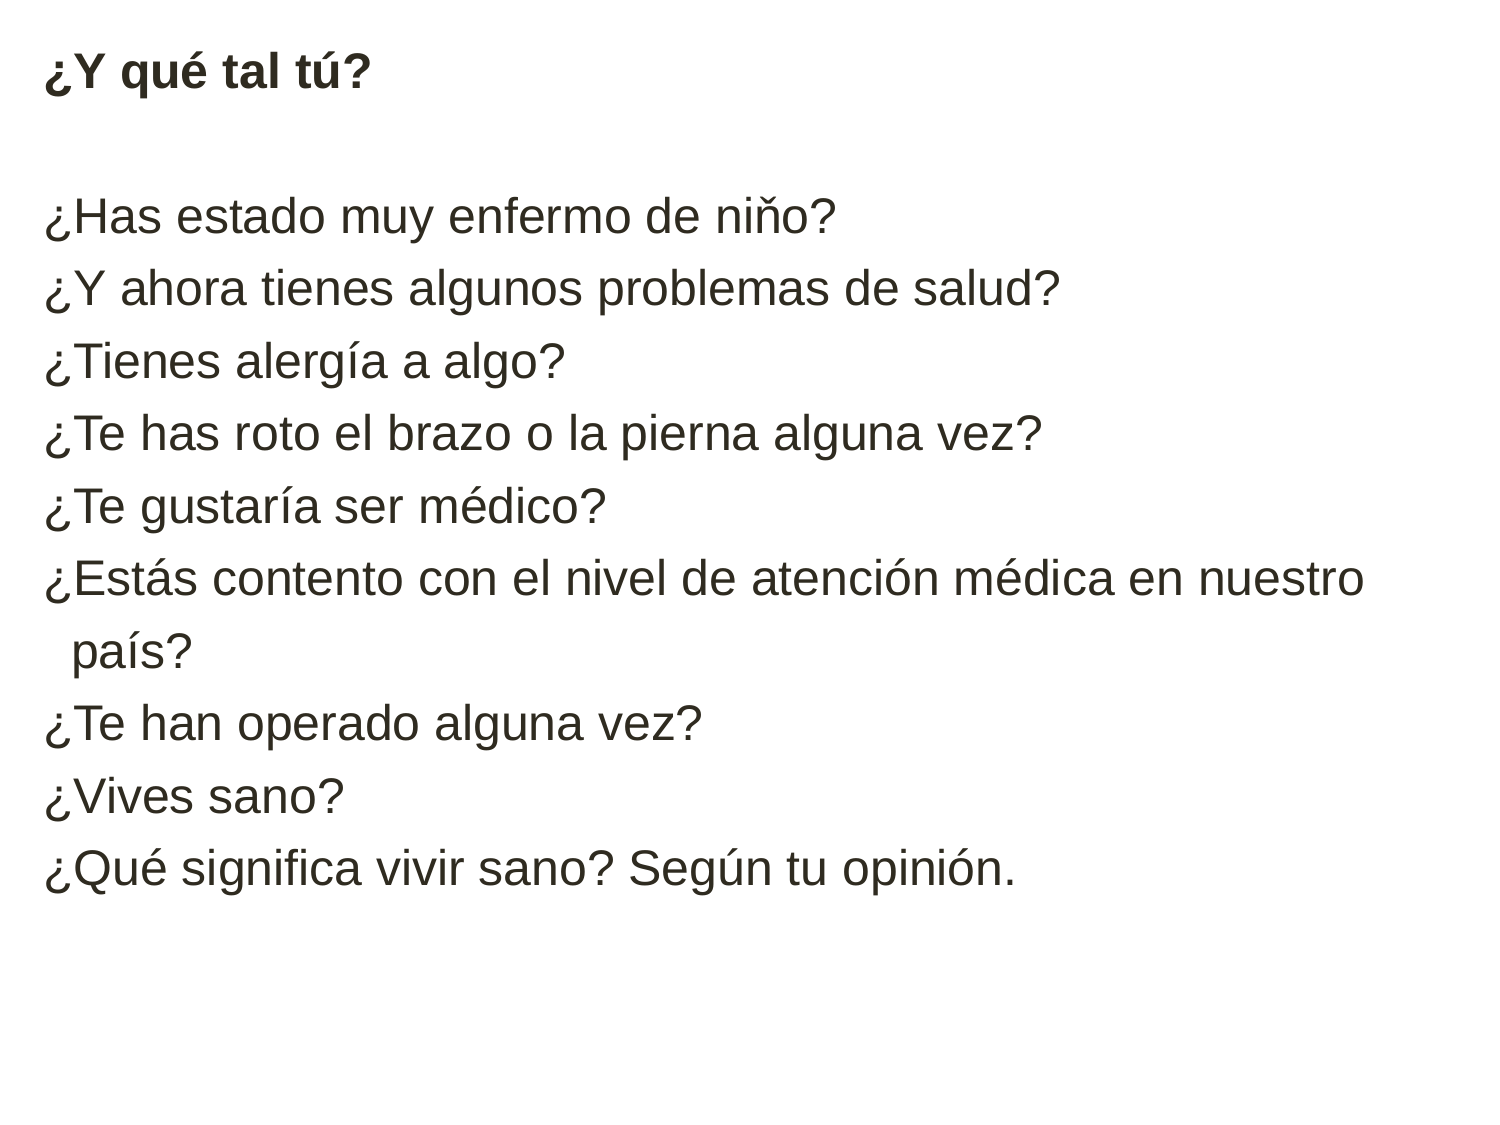

# ¿Y qué tal tú?
¿Has estado muy enfermo de niňo?
¿Y ahora tienes algunos problemas de salud?
¿Tienes alergía a algo?
¿Te has roto el brazo o la pierna alguna vez?
¿Te gustaría ser médico?
¿Estás contento con el nivel de atención médica en nuestro
 país?
¿Te han operado alguna vez?
¿Vives sano?
¿Qué significa vivir sano? Según tu opinión.